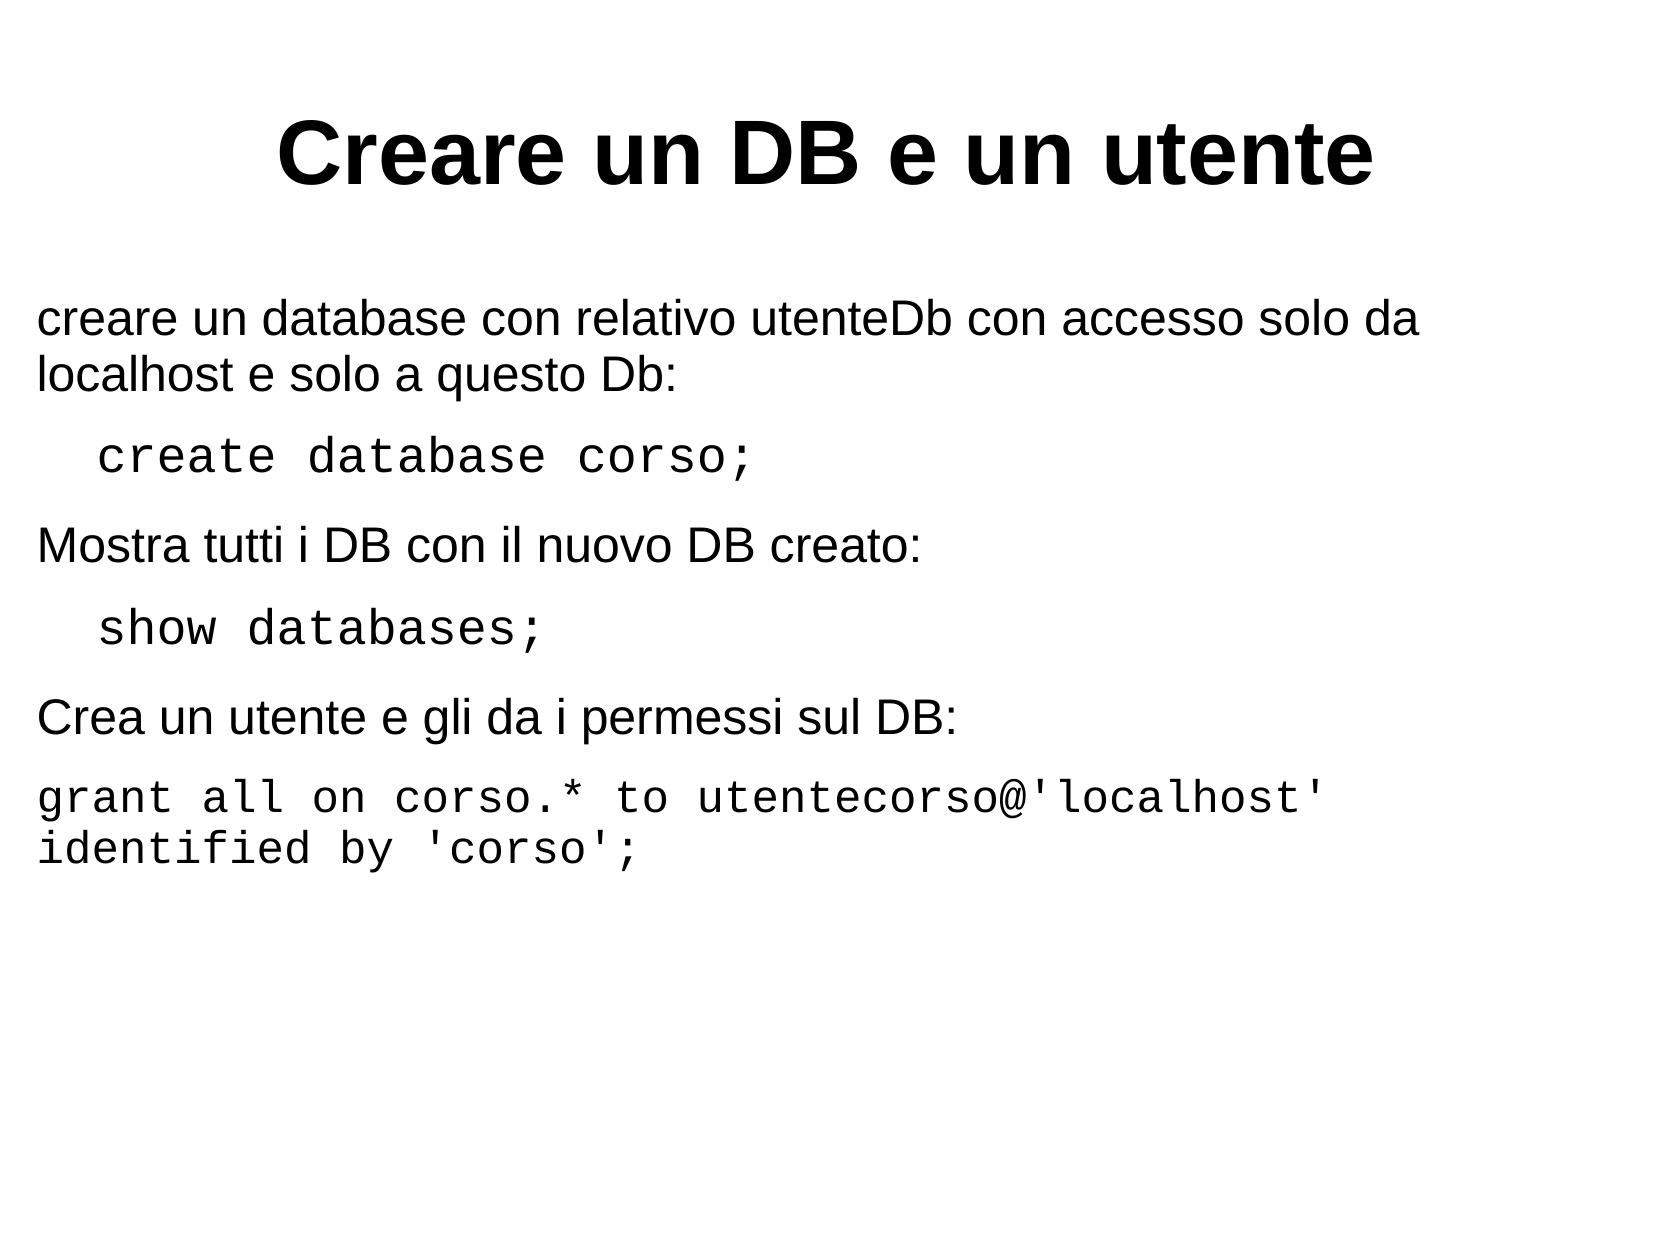

# Creare un DB e un utente
creare un database con relativo utenteDb con accesso solo da localhost e solo a questo Db:
 create database corso;
Mostra tutti i DB con il nuovo DB creato:
 show databases;
Crea un utente e gli da i permessi sul DB:
grant all on corso.* to utentecorso@'localhost' identified by 'corso';